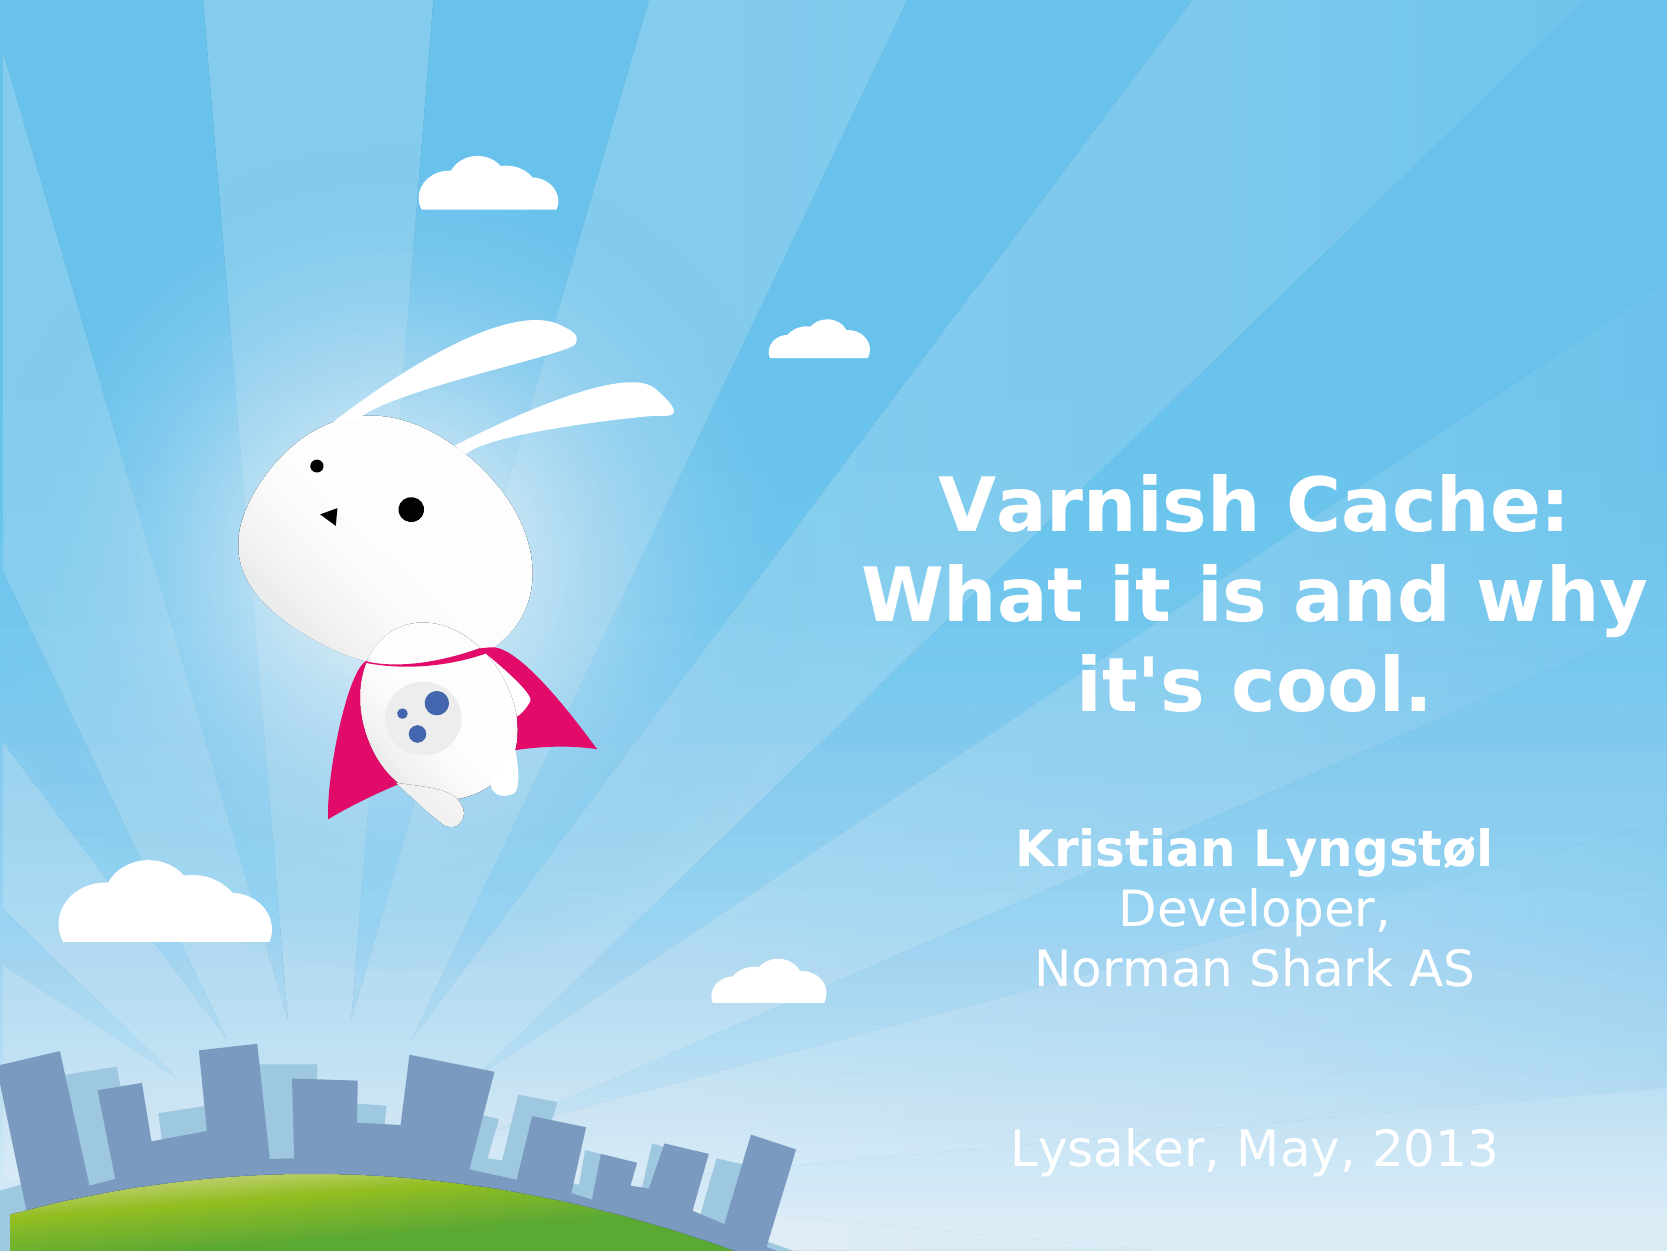

Varnish Cache:
What it is and why it's cool.
Kristian Lyngstøl
Developer,
Norman Shark AS
Lysaker, May, 2013